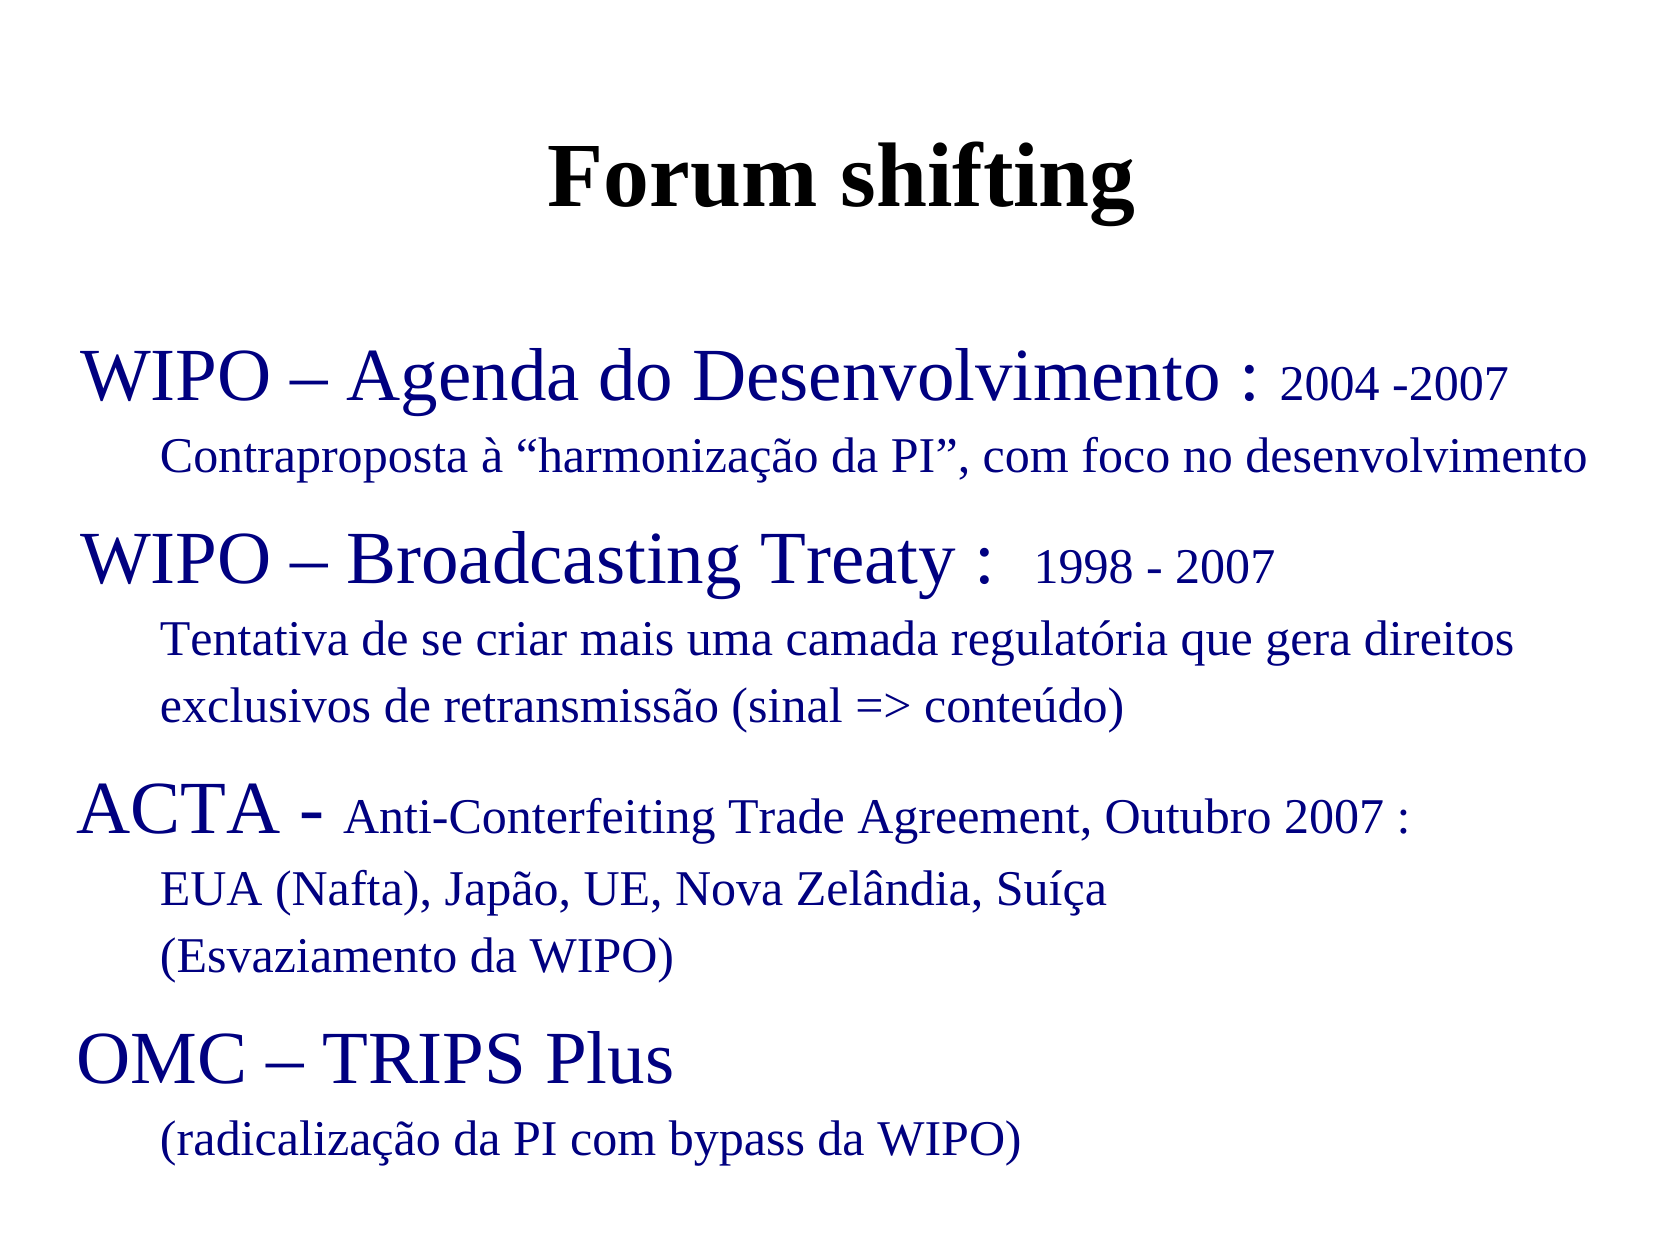

# Forum shifting
WIPO – Agenda do Desenvolvimento : 2004 -2007
Contraproposta à “harmonização da PI”, com foco no desenvolvimento
WIPO – Broadcasting Treaty : 1998 - 2007
Tentativa de se criar mais uma camada regulatória que gera direitos exclusivos de retransmissão (sinal => conteúdo)
ACTA - Anti-Conterfeiting Trade Agreement, Outubro 2007 :
EUA (Nafta), Japão, UE, Nova Zelândia, Suíça
(Esvaziamento da WIPO)
OMC – TRIPS Plus
(radicalização da PI com bypass da WIPO)